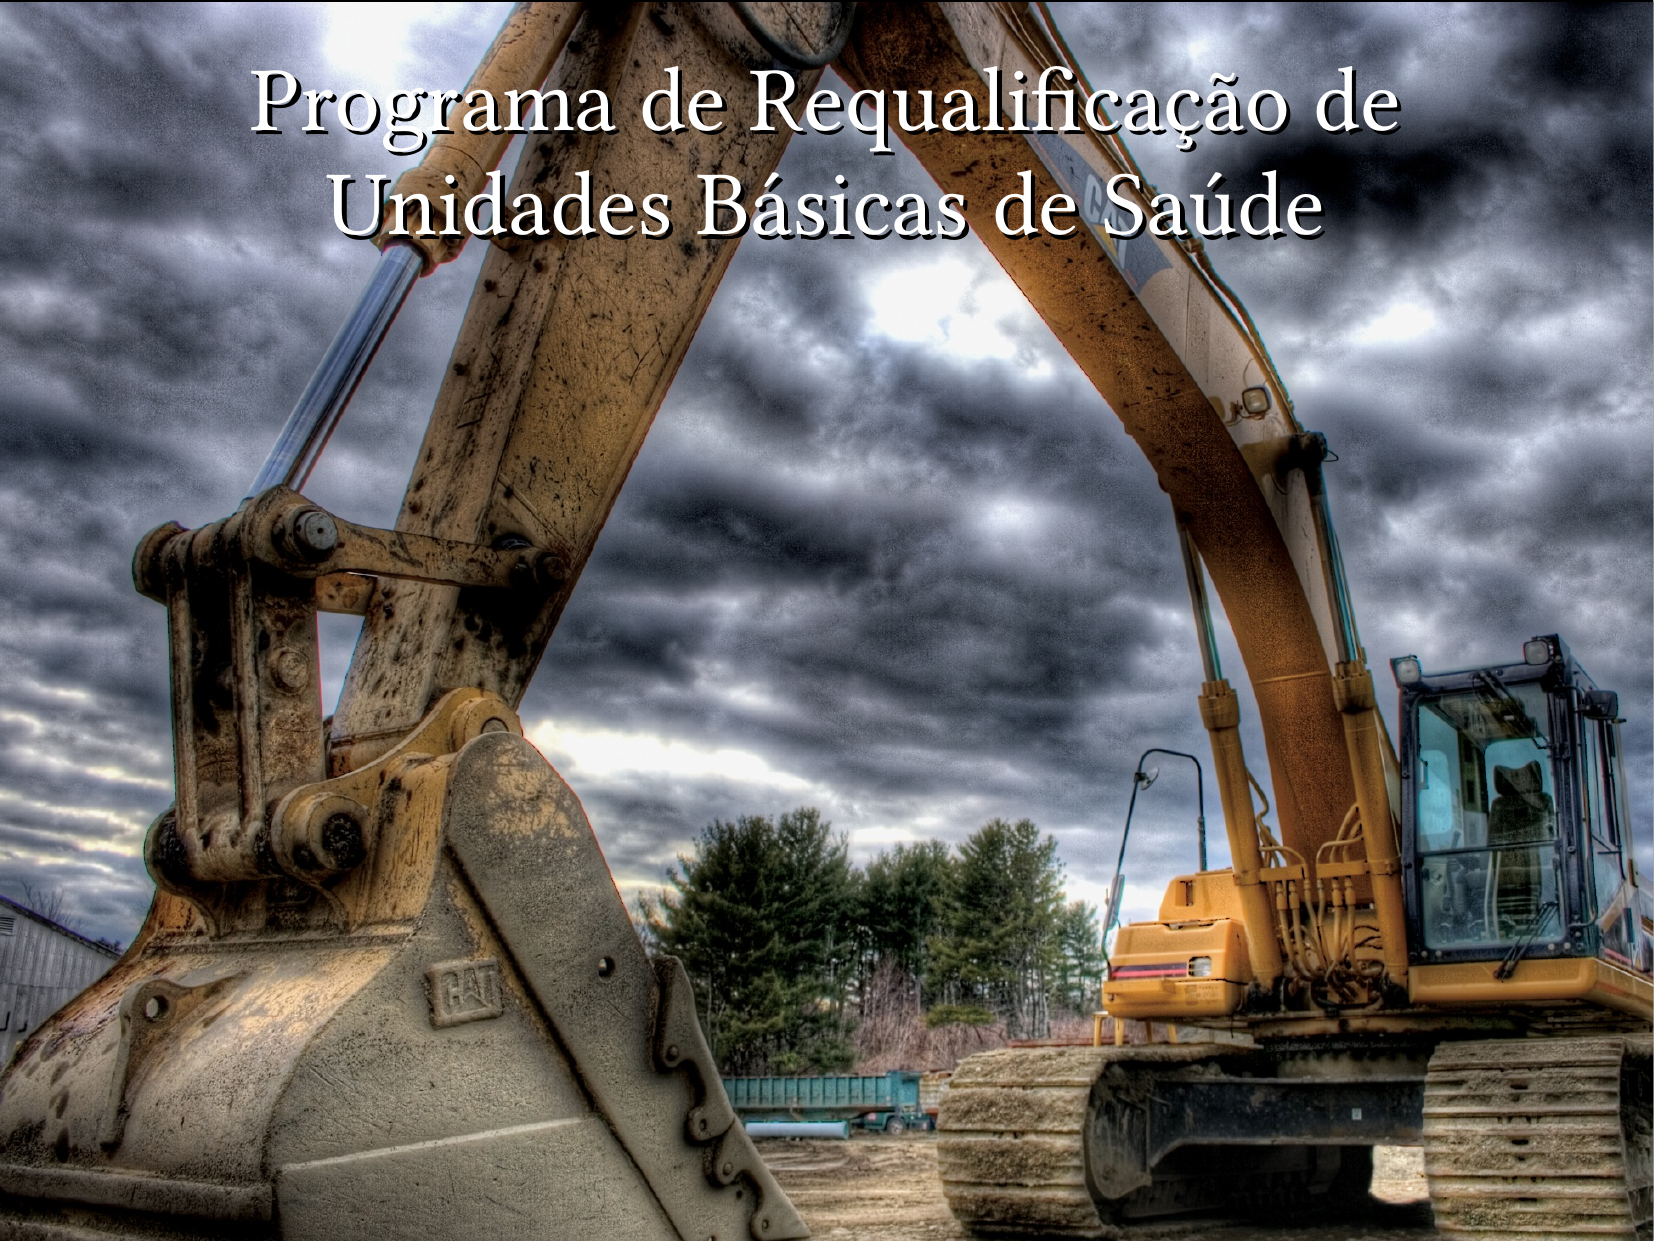

# Programa de Requalificação de Unidades Básicas de Saúde